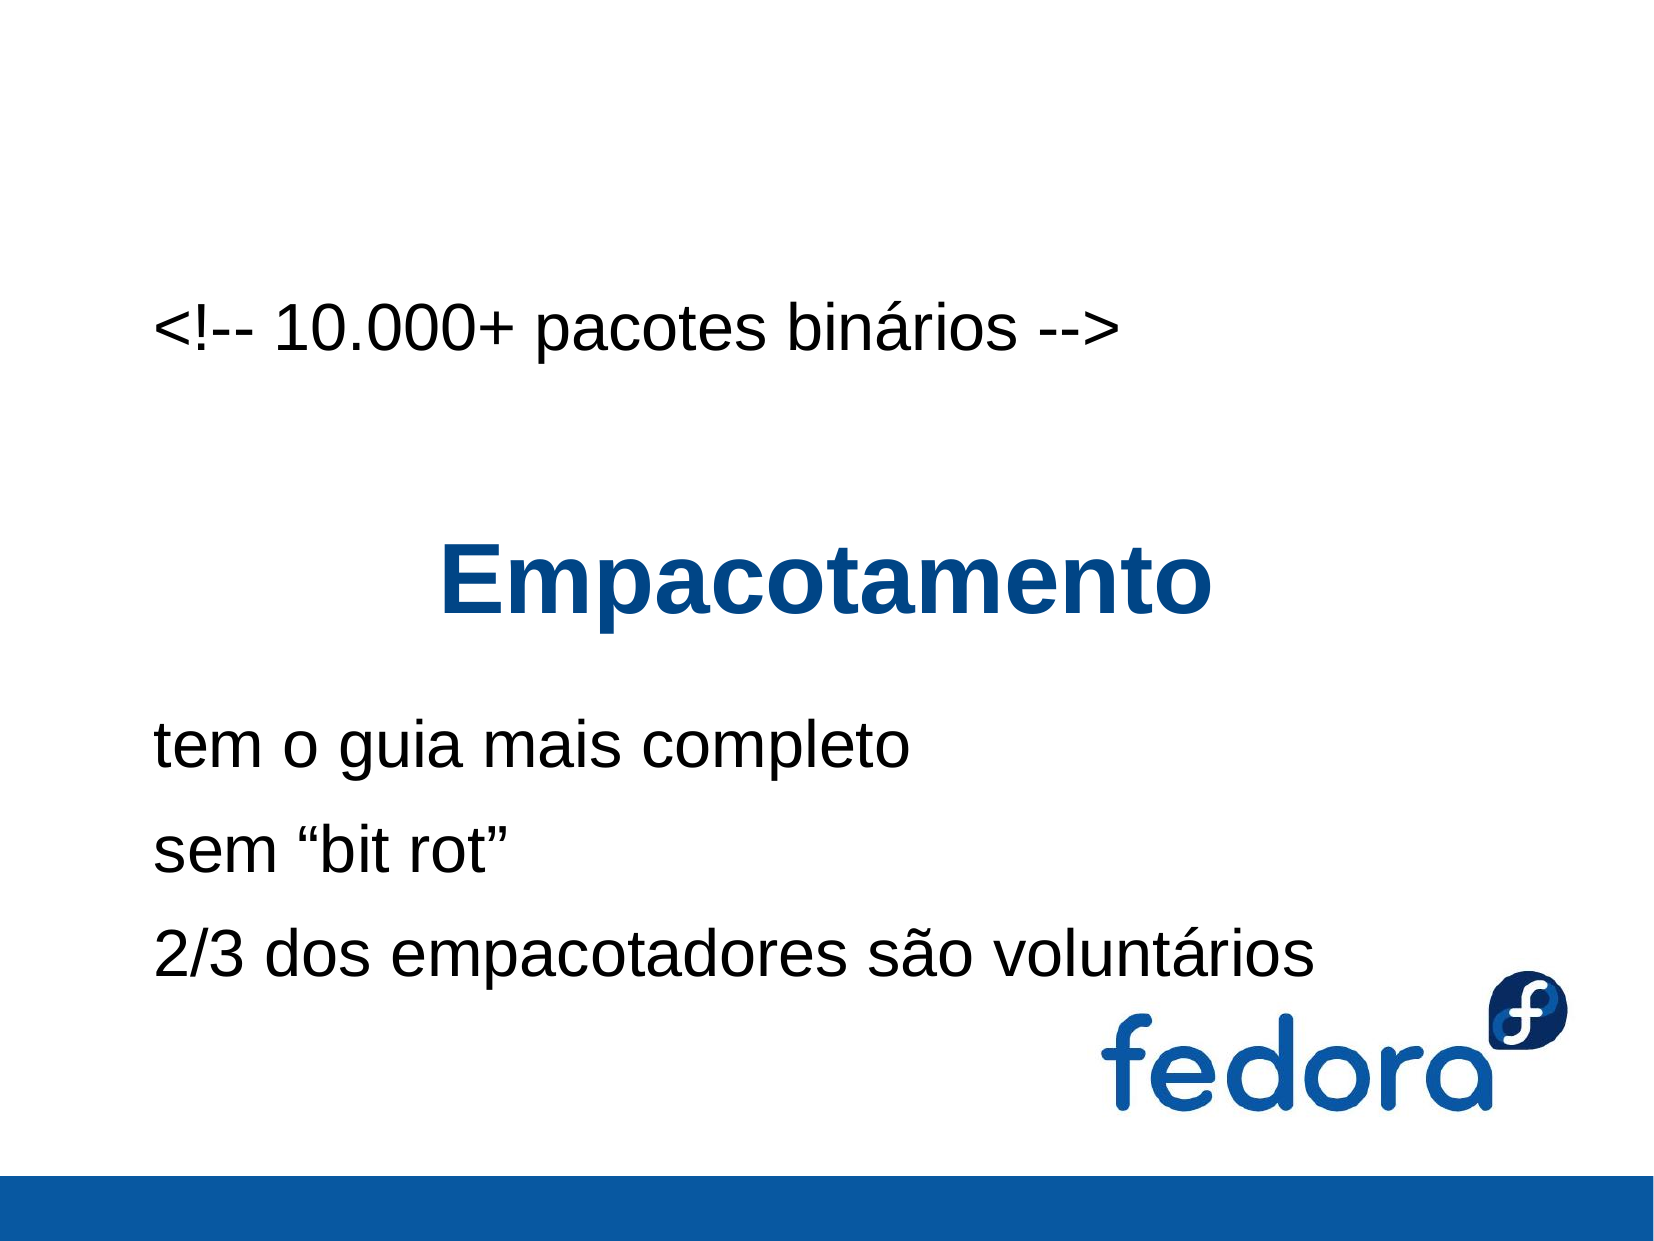

# Empacotamento
<!-- 10.000+ pacotes binários -->
tem o guia mais completo
sem “bit rot”
2/3 dos empacotadores são voluntários